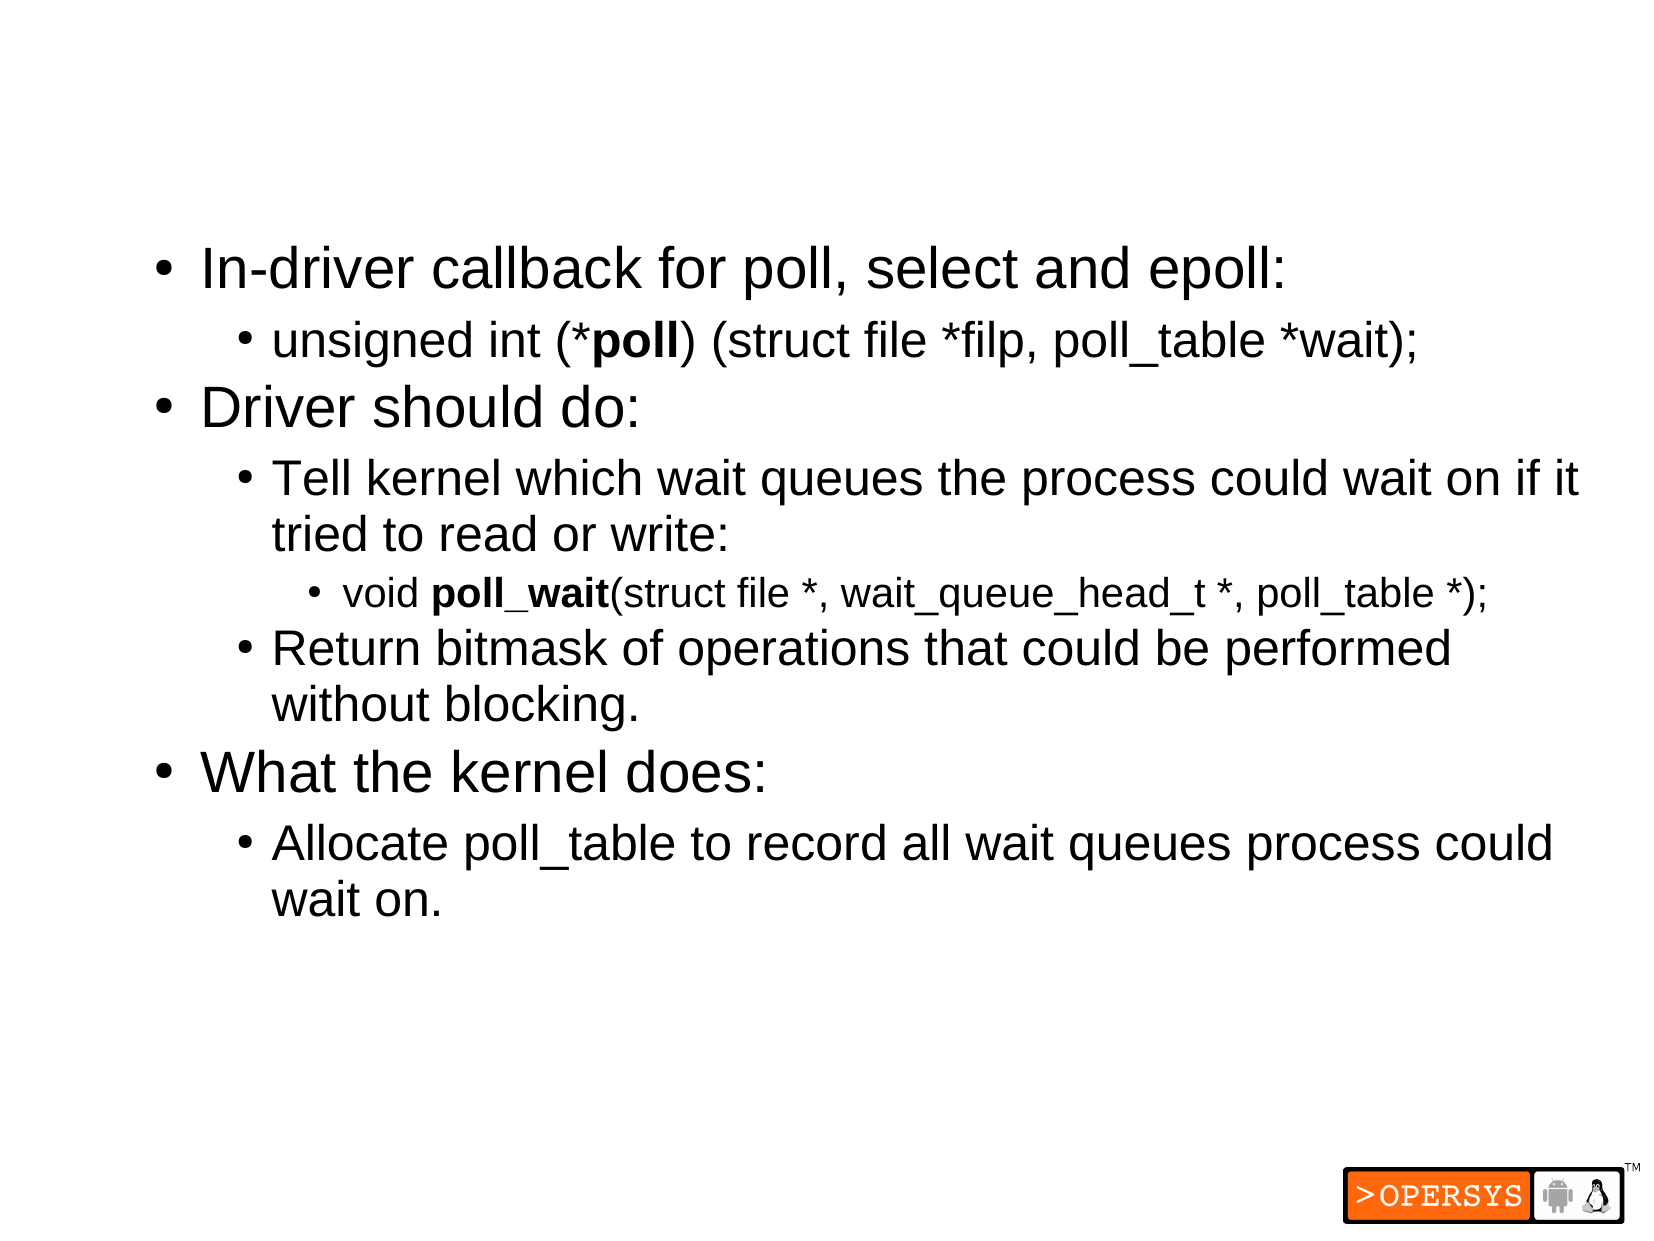

# In-driver callback for poll, select and epoll:
unsigned int (*poll) (struct file *filp, poll_table *wait);
Driver should do:
Tell kernel which wait queues the process could wait on if it tried to read or write:
void poll_wait(struct file *, wait_queue_head_t *, poll_table *);
Return bitmask of operations that could be performed without blocking.
What the kernel does:
Allocate poll_table to record all wait queues process could wait on.